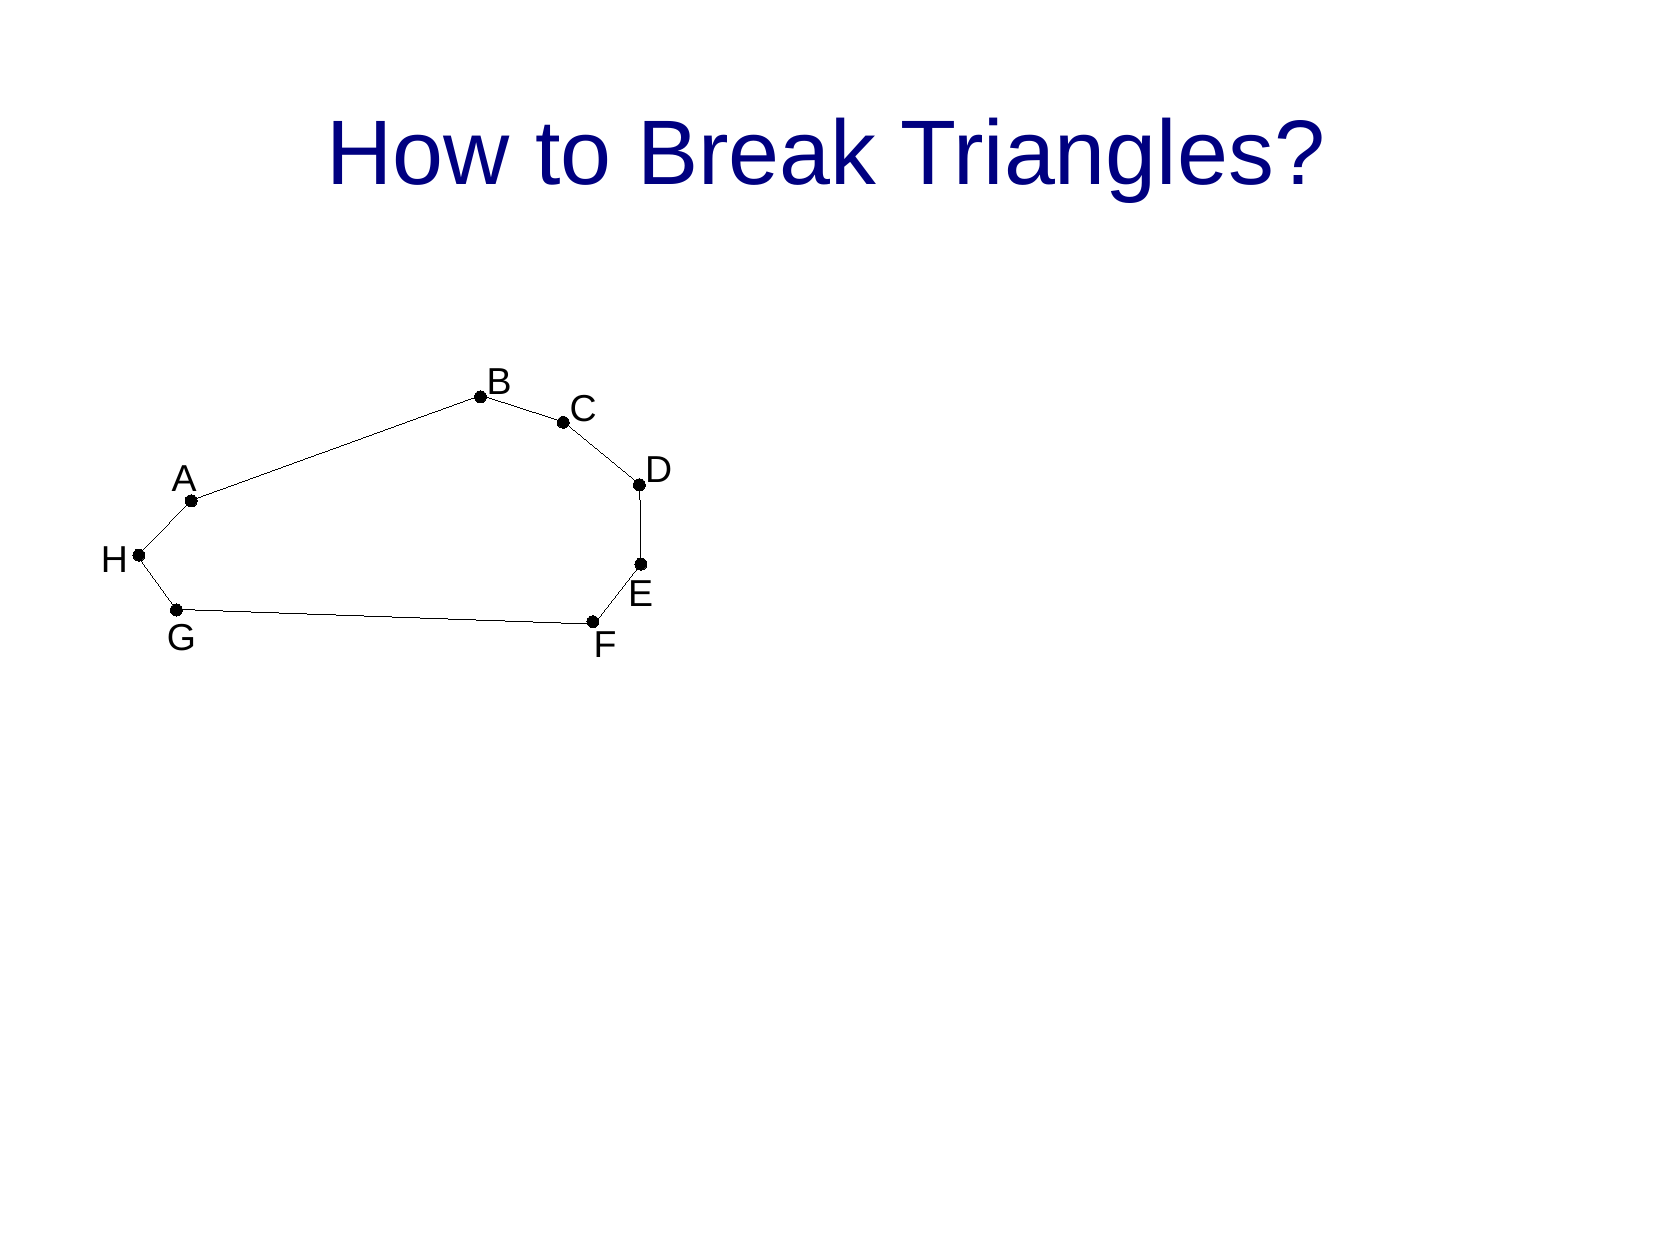

# How to Break Triangles?
B
C
D
A
H
E
C
G
F
D
A
E
G
B
C
D
A
E
G